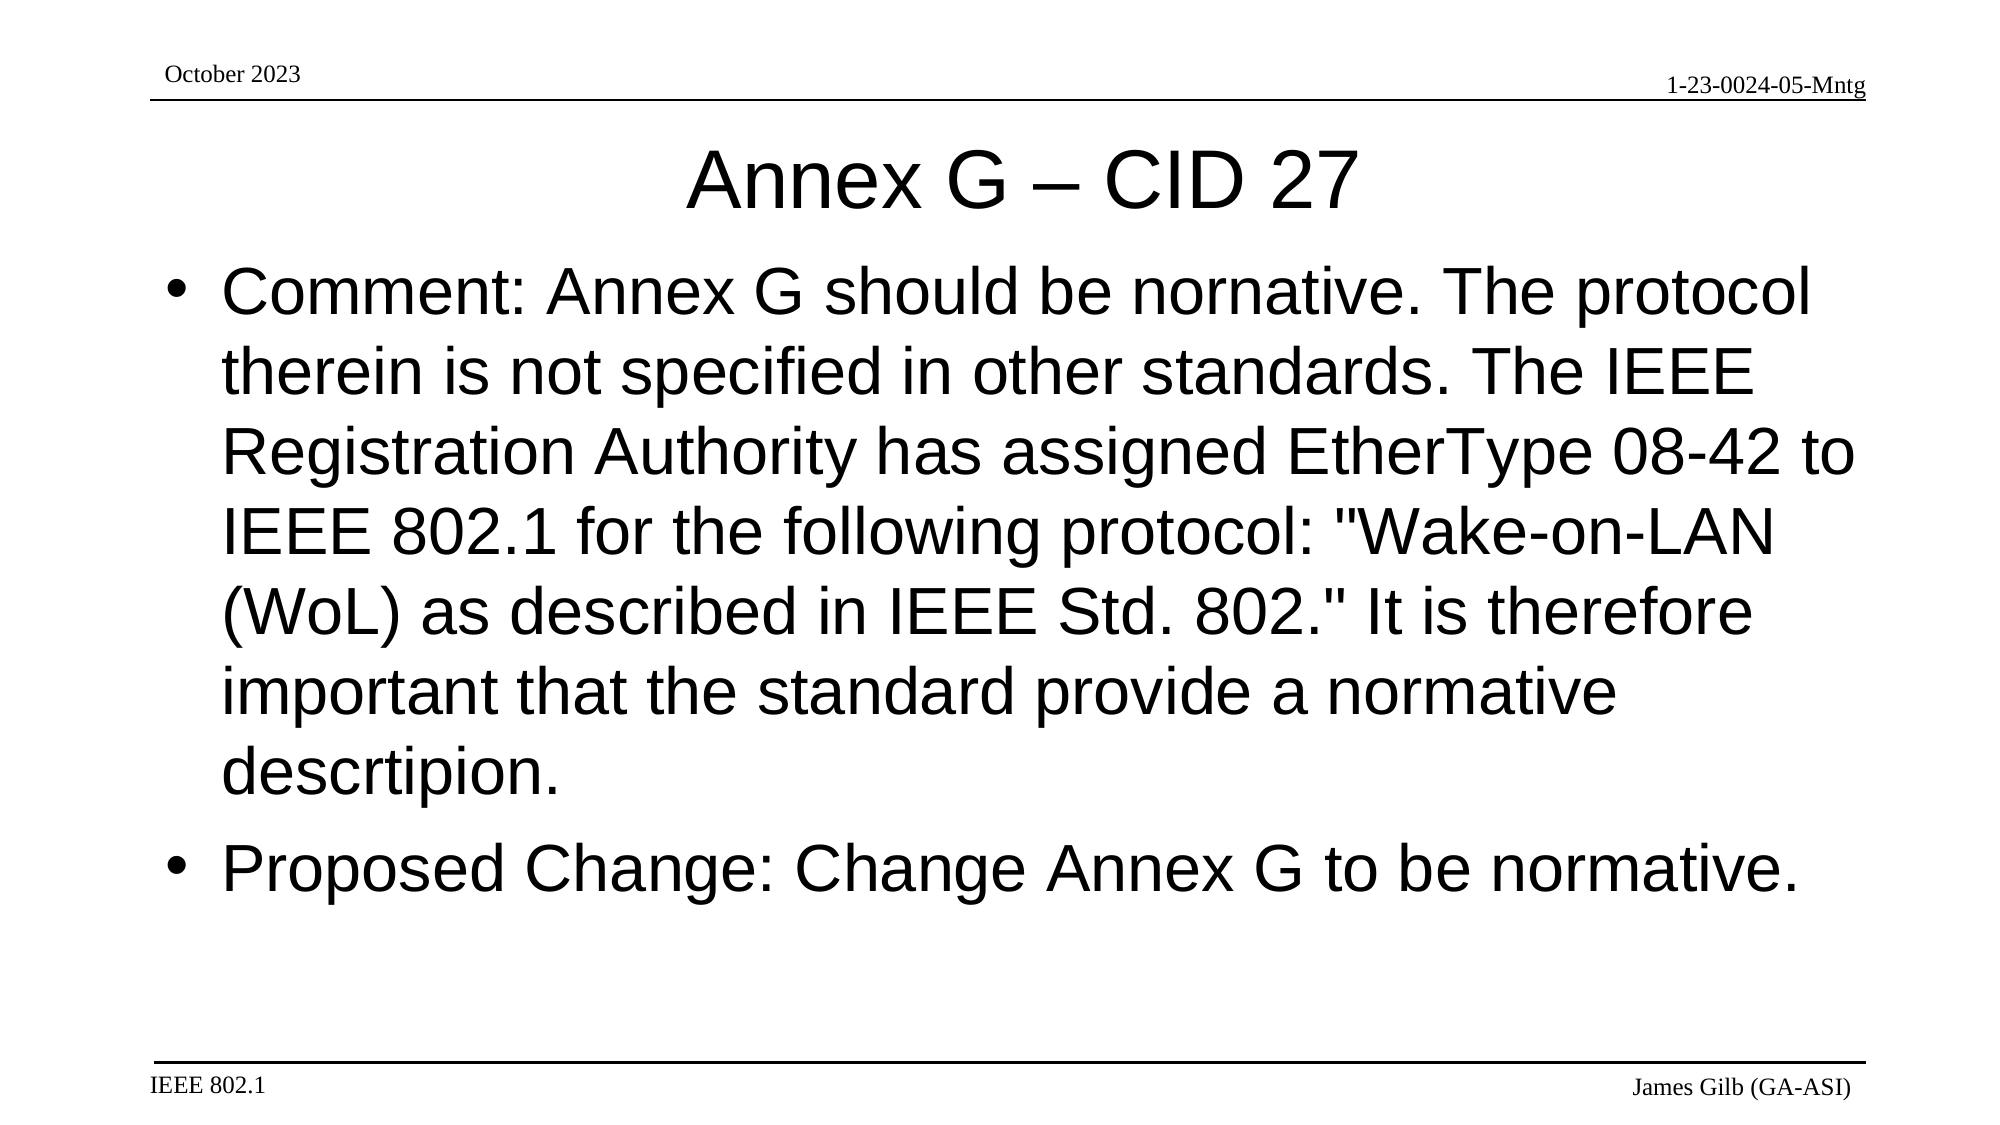

# Annex G – CID 27
Comment: Annex G should be nornative. The protocol therein is not specified in other standards. The IEEE Registration Authority has assigned EtherType 08-42 to IEEE 802.1 for the following protocol: "Wake-on-LAN (WoL) as described in IEEE Std. 802." It is therefore important that the standard provide a normative descrtipion.
Proposed Change: Change Annex G to be normative.